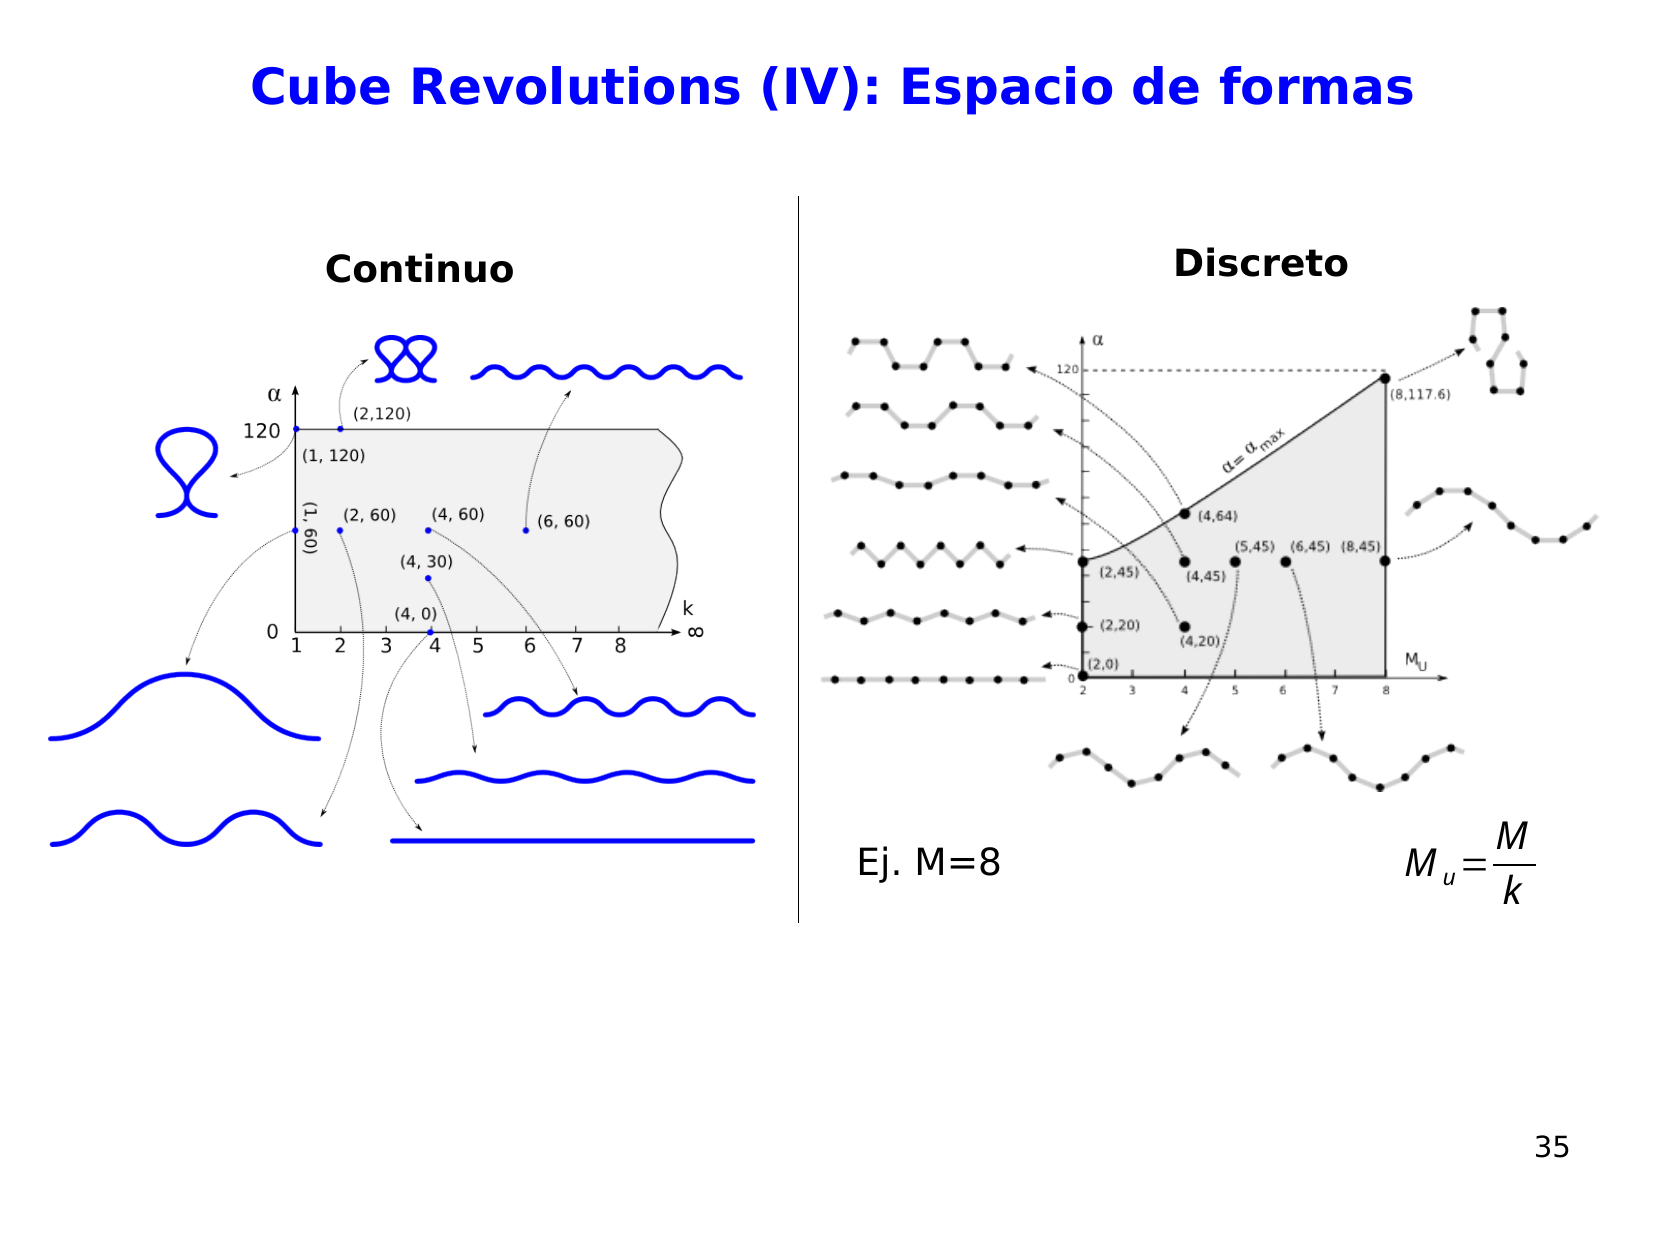

Cube Revolutions (IV): Espacio de formas
Discreto
Continuo
Ej. M=8
35